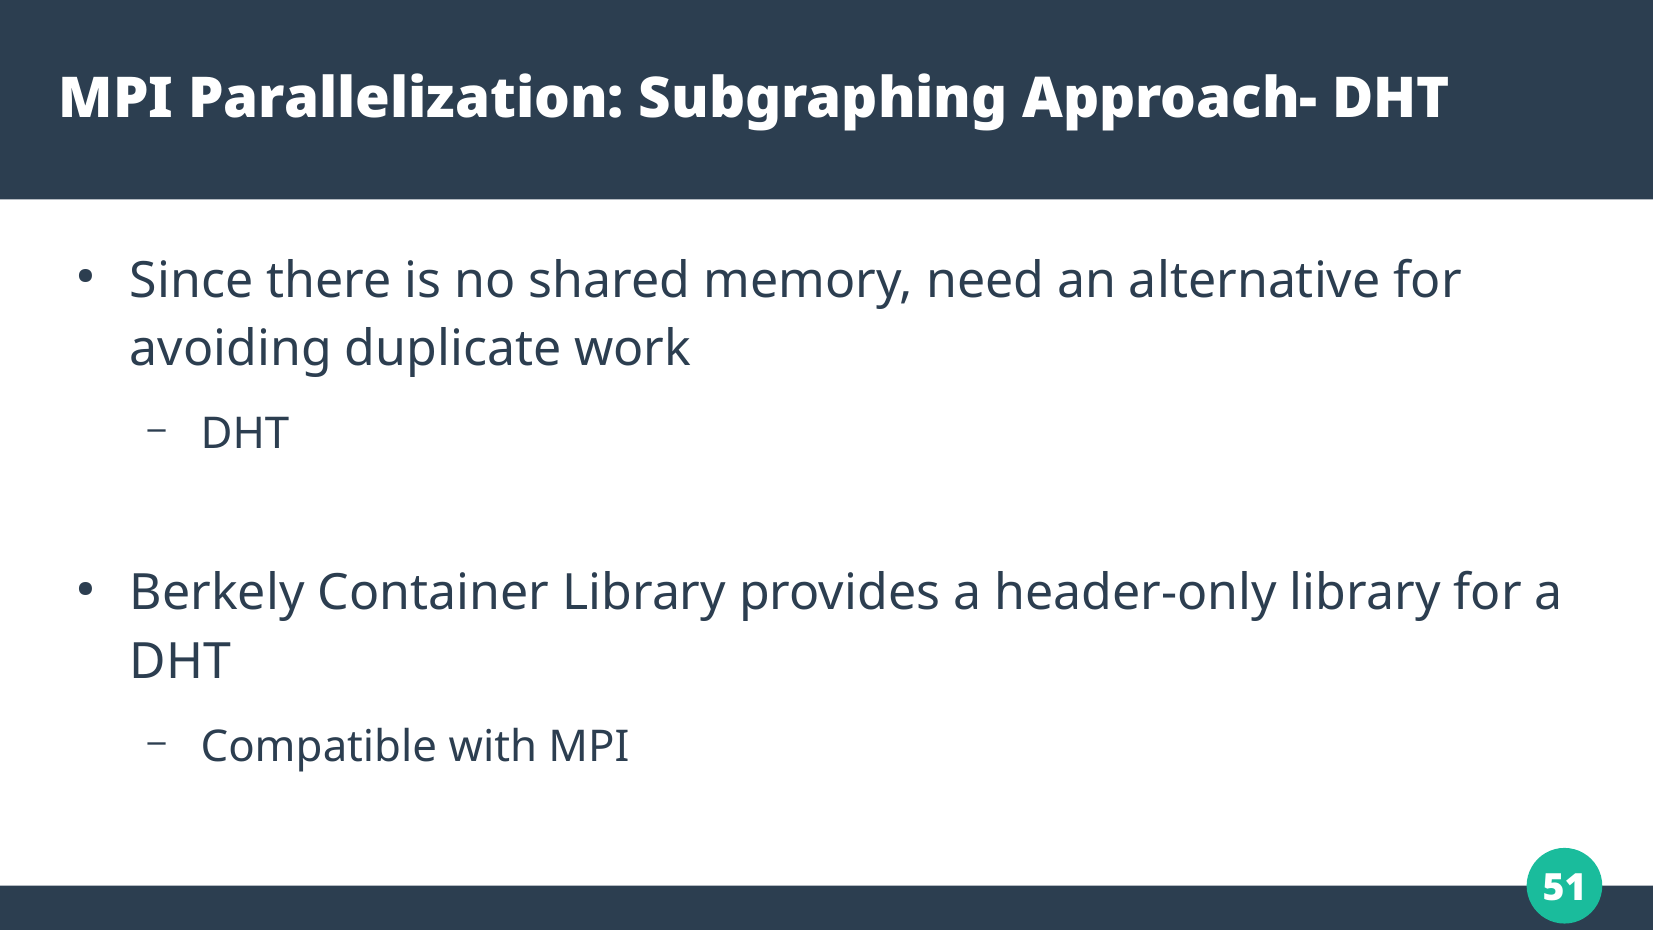

# MPI Parallelization: Subgraphing Approach- DHT
Since there is no shared memory, need an alternative for avoiding duplicate work
DHT
Berkely Container Library provides a header-only library for a DHT
Compatible with MPI